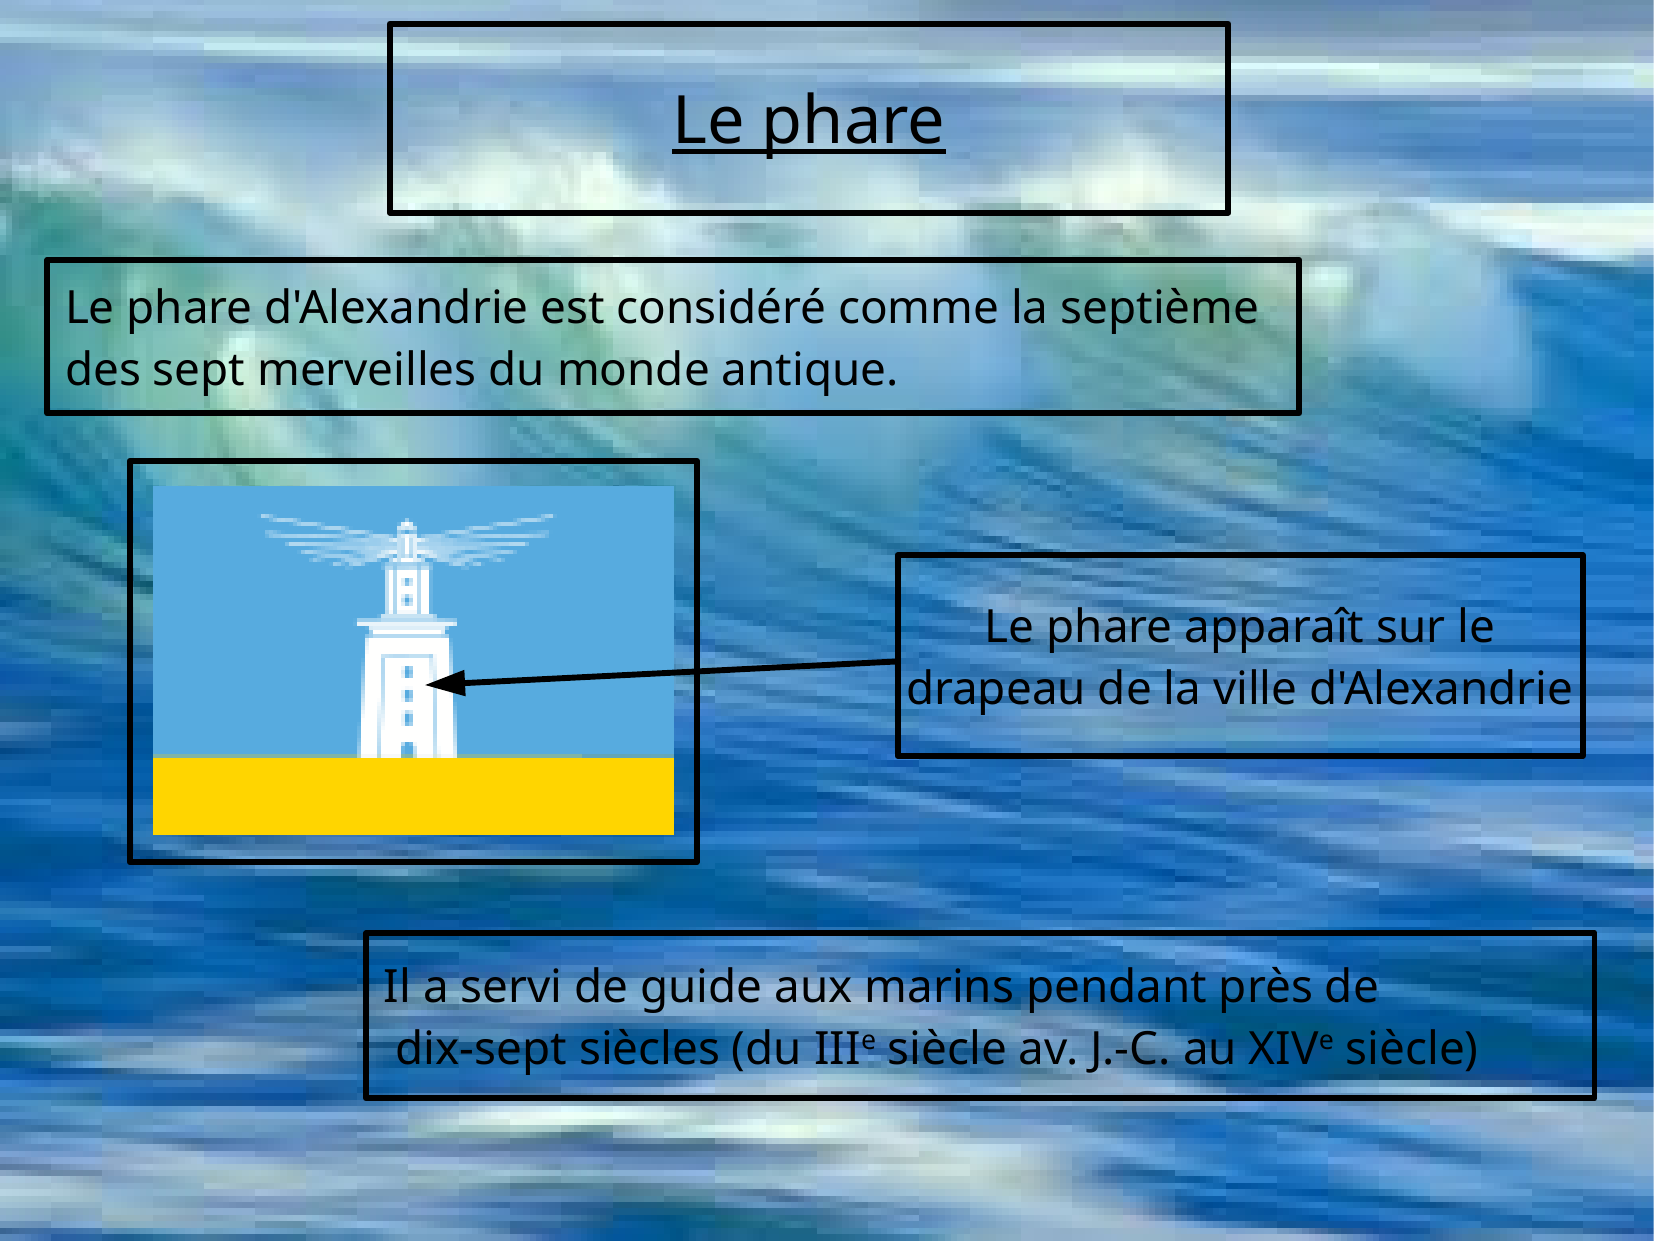

Le phare
Le phare d'Alexandrie est considéré comme la septième
des sept merveilles du monde antique.
Le phare apparaît sur le
 drapeau de la ville d'Alexandrie
Il a servi de guide aux marins pendant près de
 dix-sept siècles (du IIIe siècle av. J.-C. au XIVe siècle)